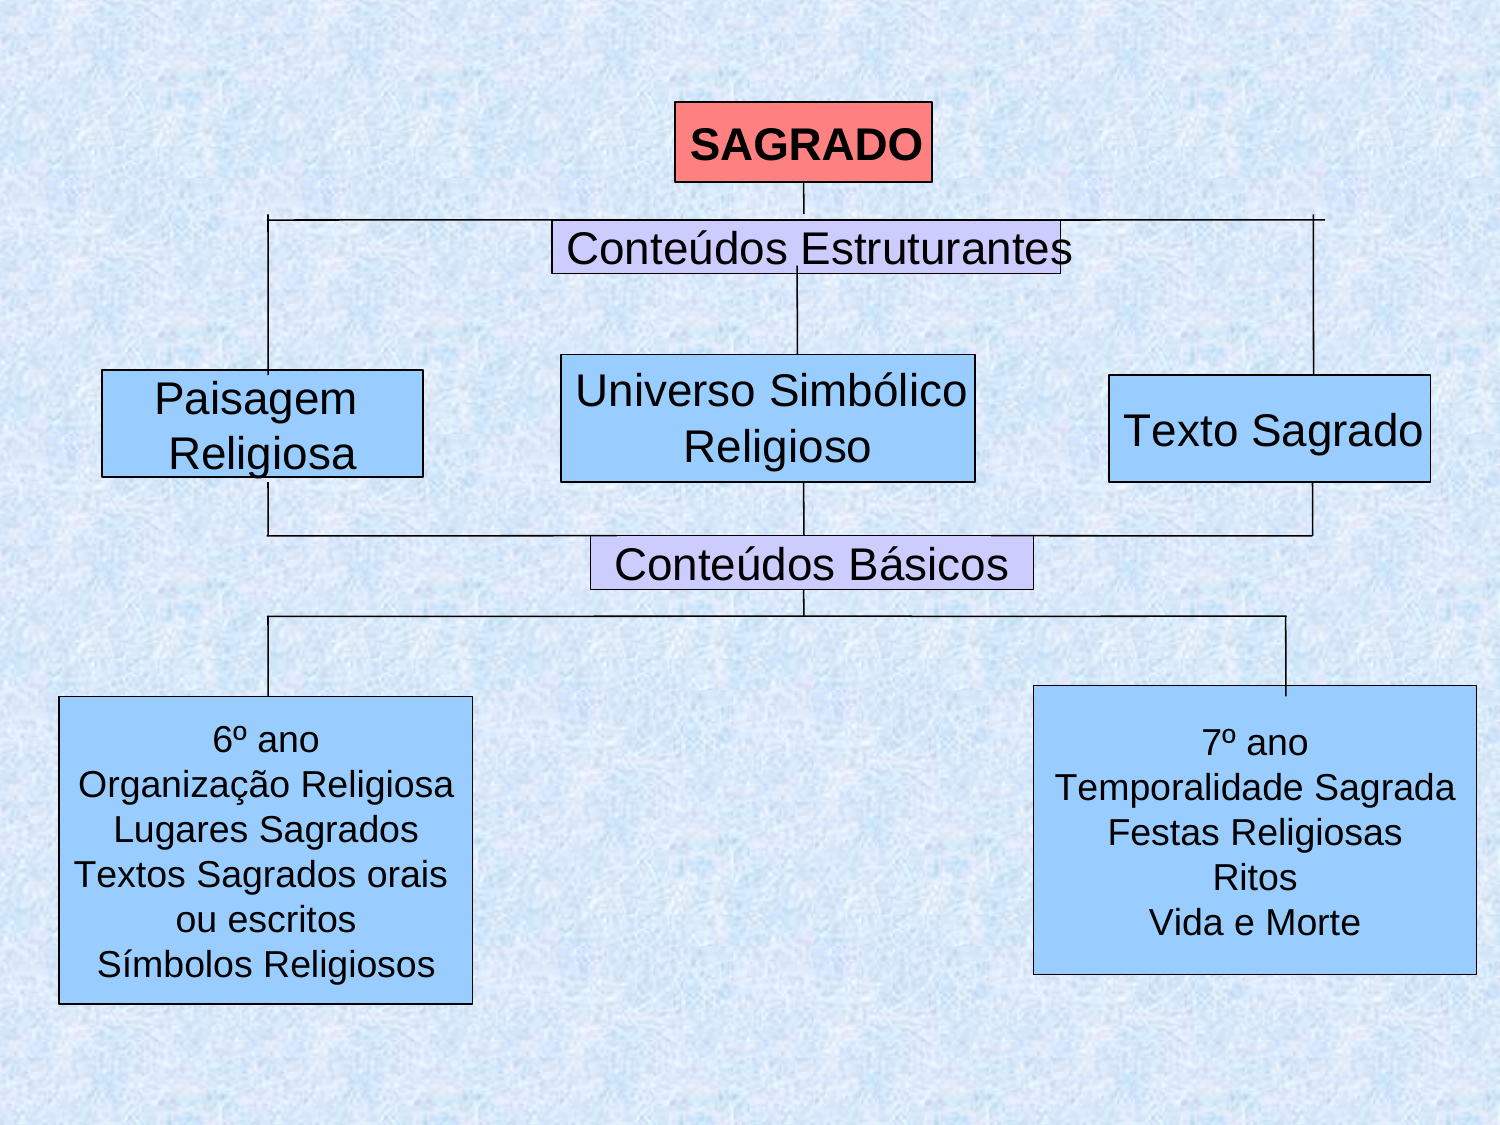

SAGRADO
Conteúdos Estruturantes
Universo Simbólico
Religioso
Paisagem
Religiosa
Texto Sagrado
Conteúdos Básicos
7º ano
Temporalidade Sagrada
Festas Religiosas
Ritos
Vida e Morte
6º ano
Organização Religiosa
Lugares Sagrados
Textos Sagrados orais
ou escritos
Símbolos Religiosos